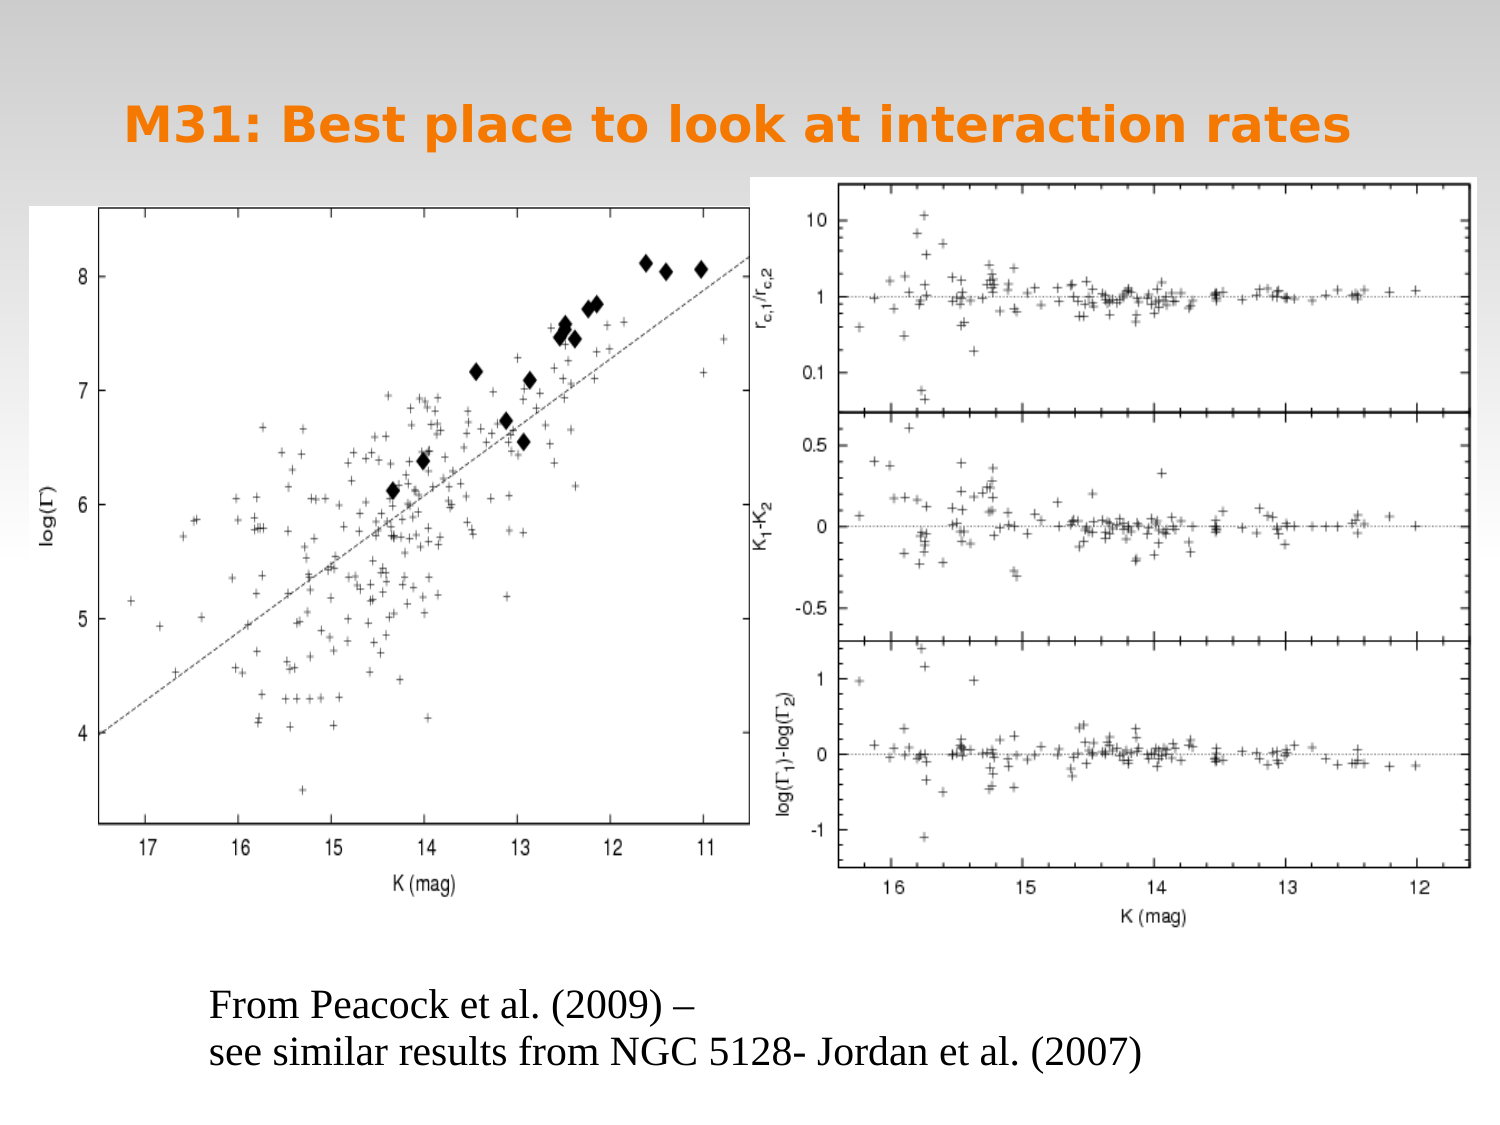

# M31: Best place to look at interaction rates
From Peacock et al. (2009) –
see similar results from NGC 5128- Jordan et al. (2007)‏